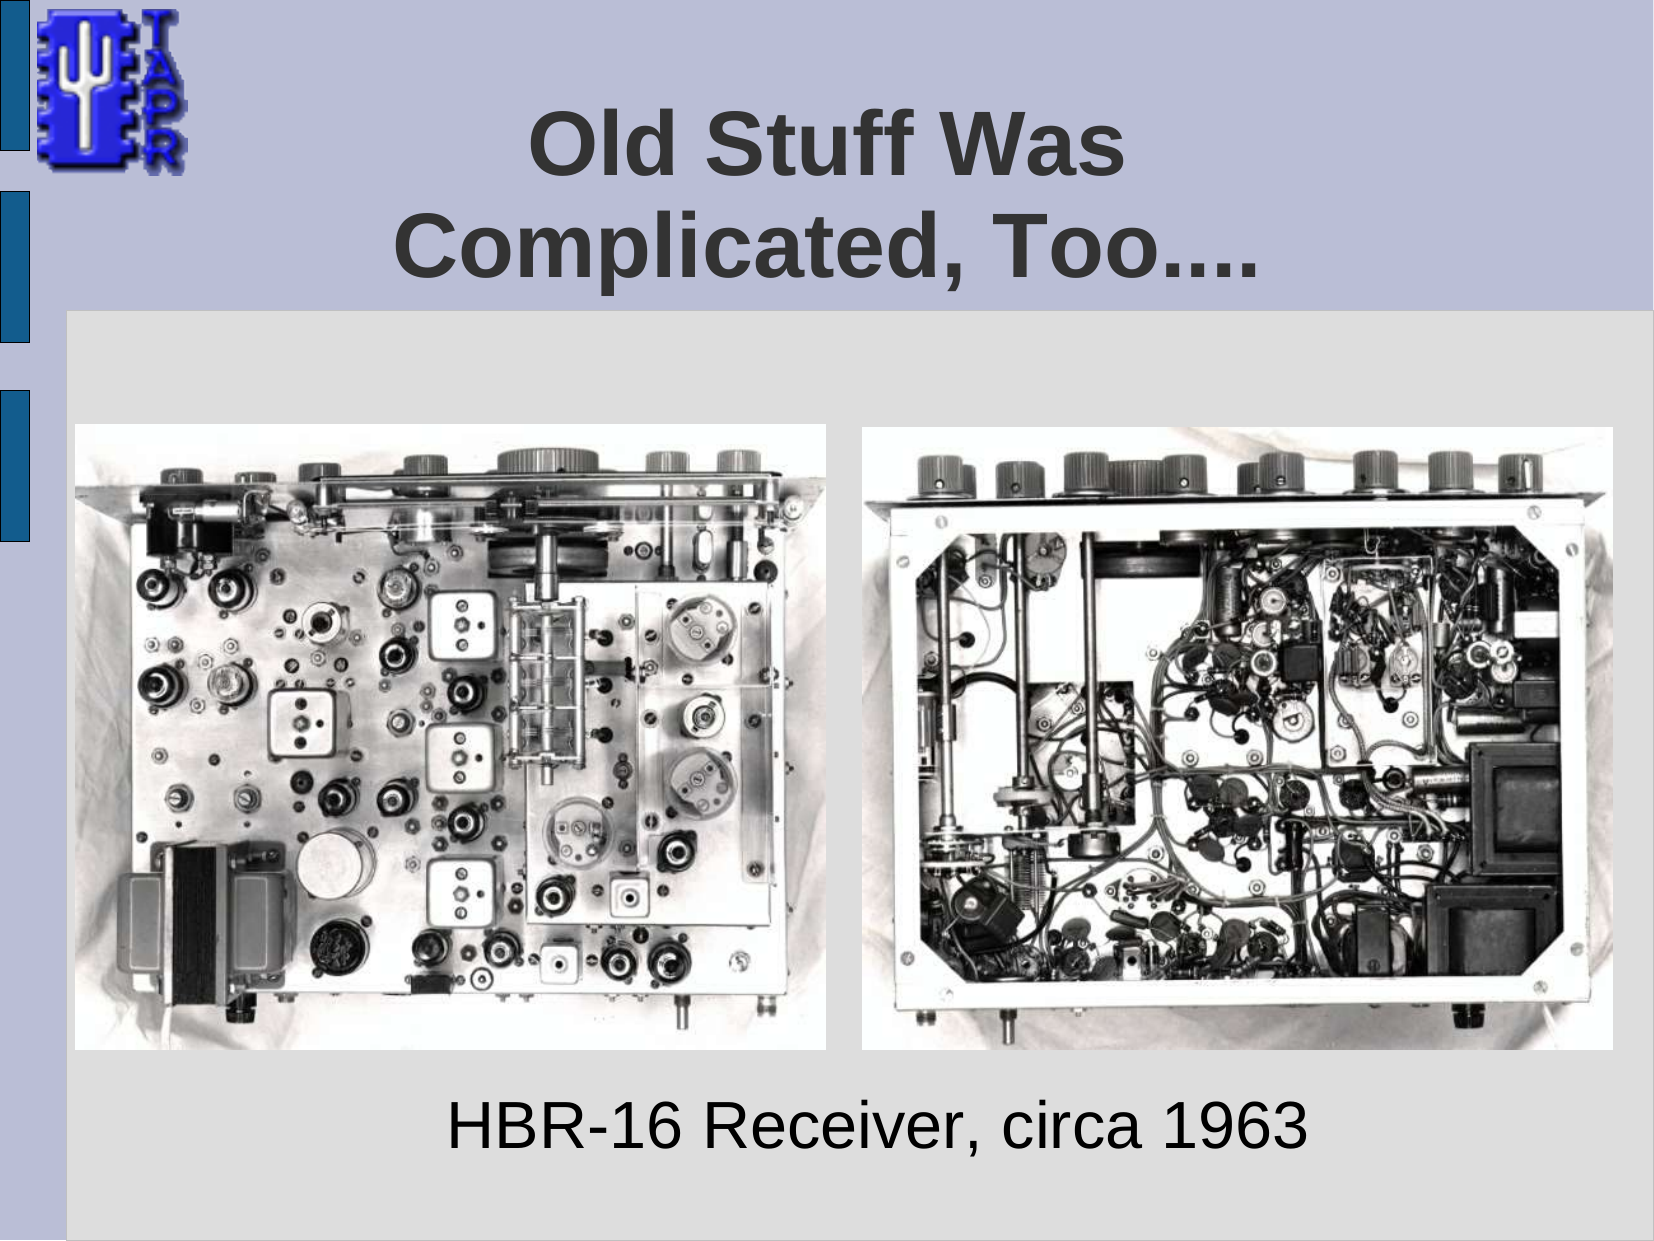

# Old Stuff Was Complicated, Too....
HBR-16 Receiver, circa 1963